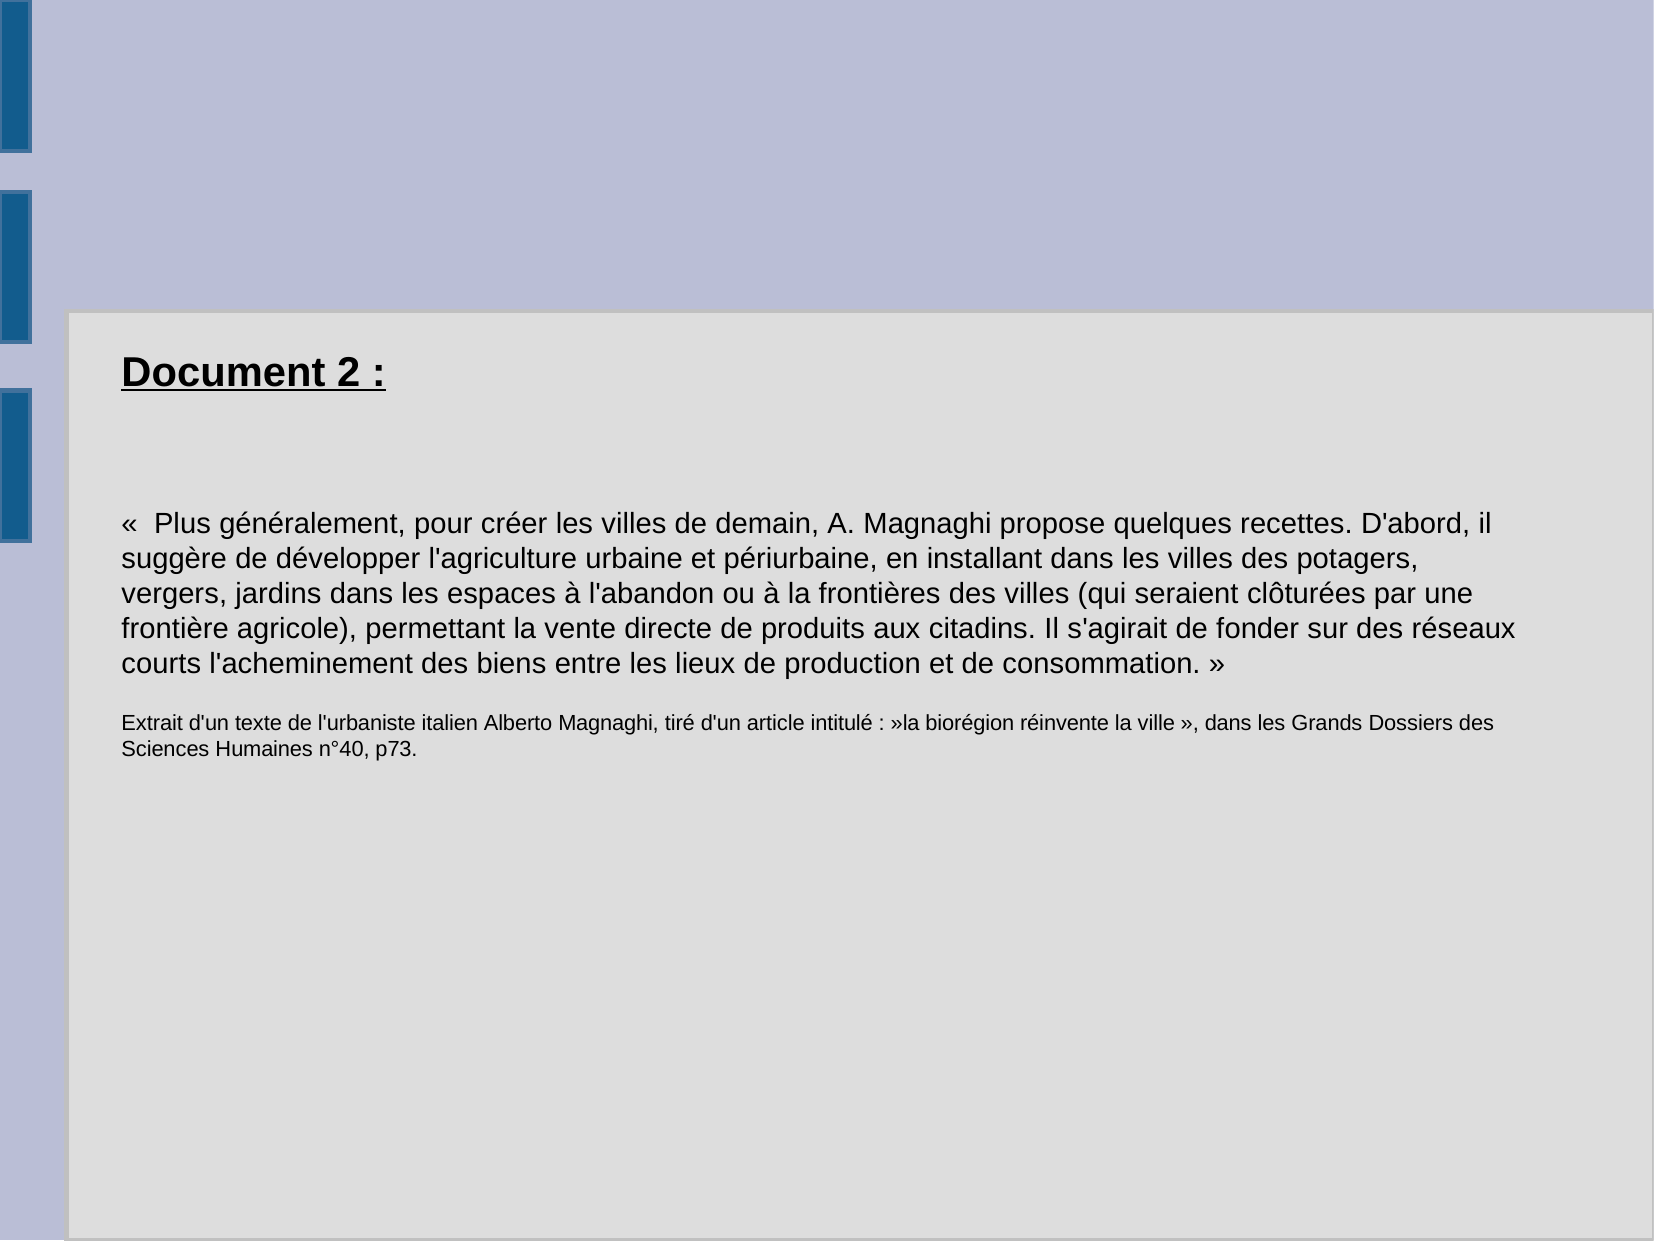

#
Document 2 :
«  Plus généralement, pour créer les villes de demain, A. Magnaghi propose quelques recettes. D'abord, il suggère de développer l'agriculture urbaine et périurbaine, en installant dans les villes des potagers, vergers, jardins dans les espaces à l'abandon ou à la frontières des villes (qui seraient clôturées par une frontière agricole), permettant la vente directe de produits aux citadins. Il s'agirait de fonder sur des réseaux courts l'acheminement des biens entre les lieux de production et de consommation. »
Extrait d'un texte de l'urbaniste italien Alberto Magnaghi, tiré d'un article intitulé : »la biorégion réinvente la ville », dans les Grands Dossiers des Sciences Humaines n°40, p73.